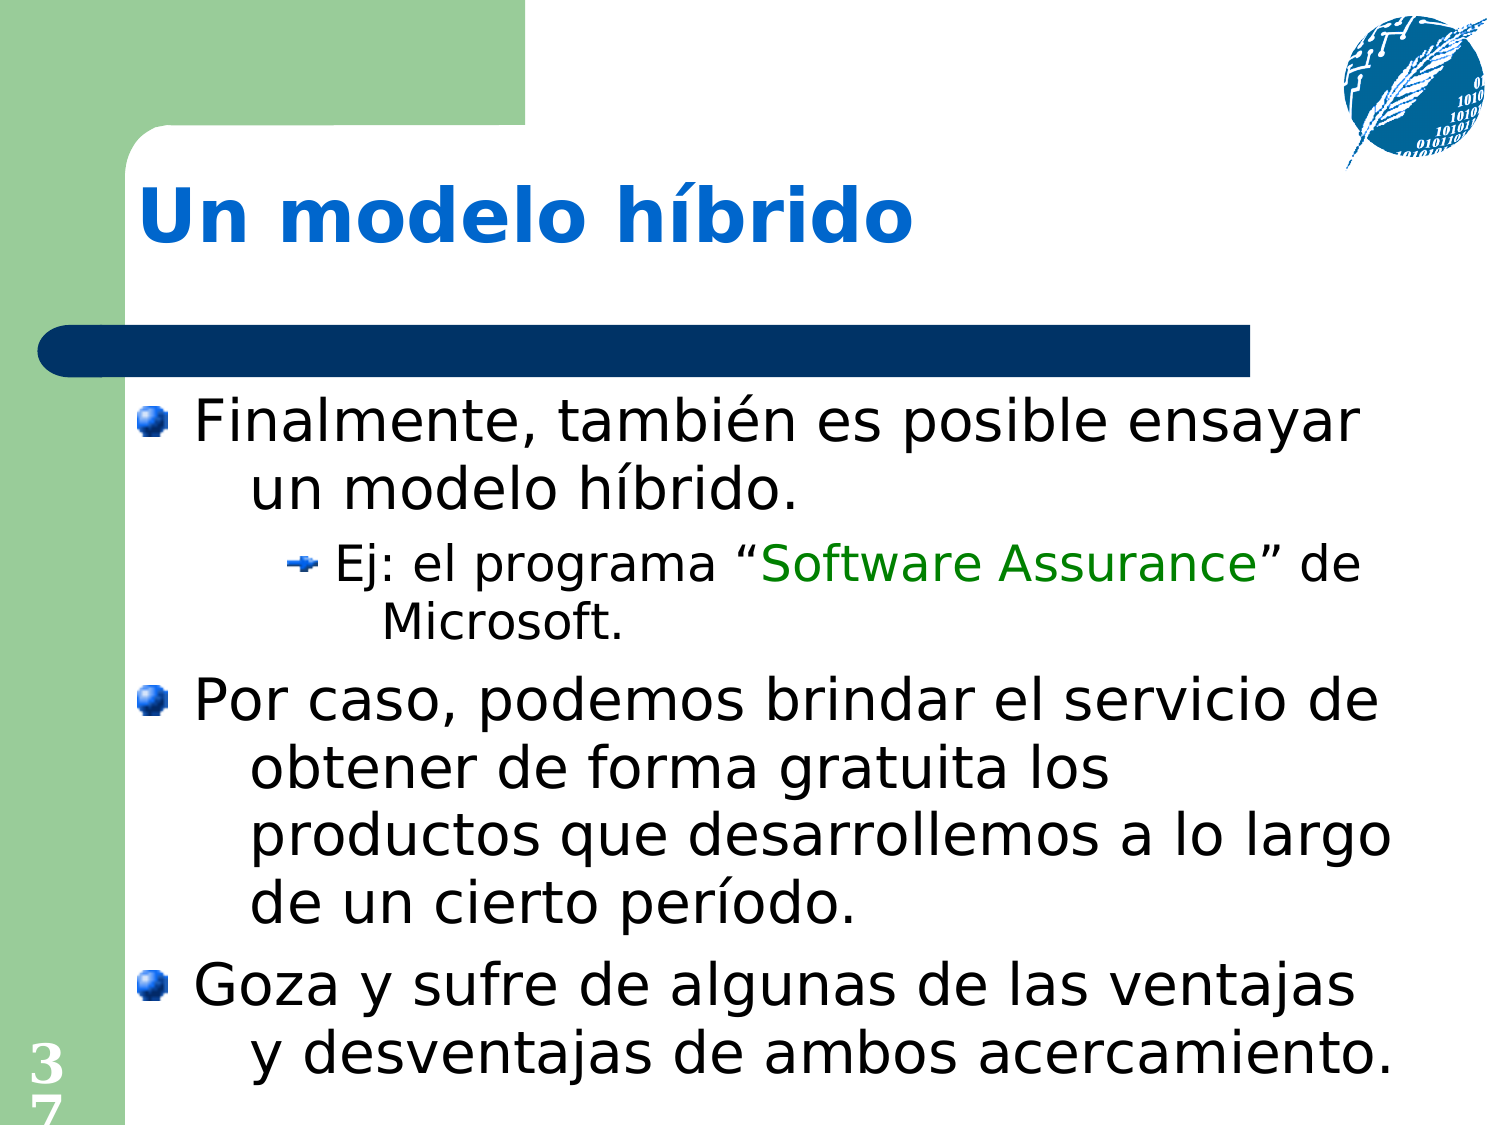

# Un modelo híbrido
Finalmente, también es posible ensayar un modelo híbrido.
Ej: el programa “Software Assurance” de Microsoft.
Por caso, podemos brindar el servicio de obtener de forma gratuita los productos que desarrollemos a lo largo de un cierto período.
Goza y sufre de algunas de las ventajas y desventajas de ambos acercamiento.
37